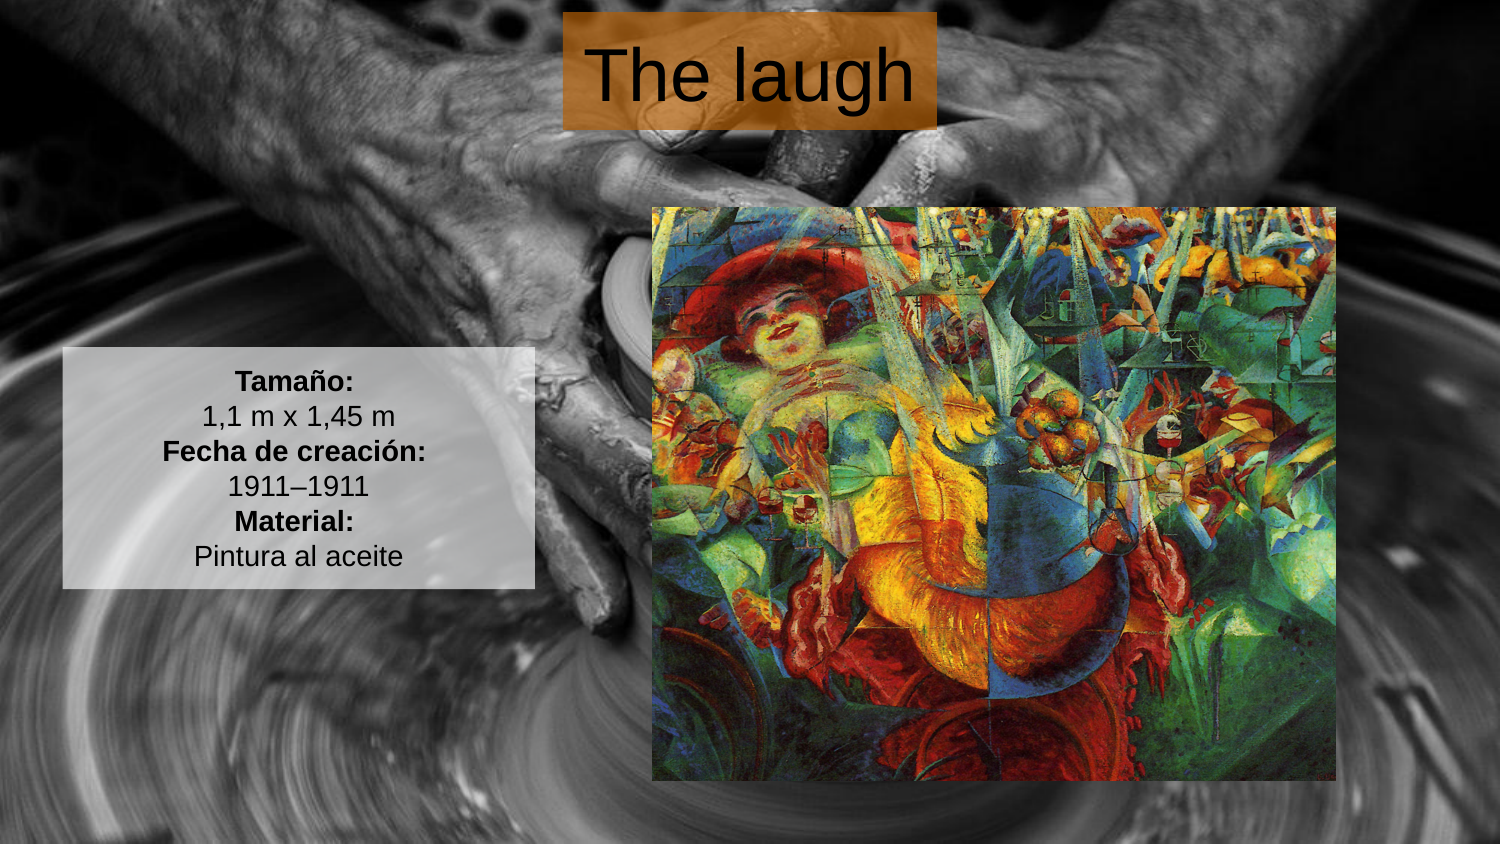

# The laugh
Tamaño:
1,1 m x 1,45 m
Fecha de creación:
1911–1911
Material:
Pintura al aceite